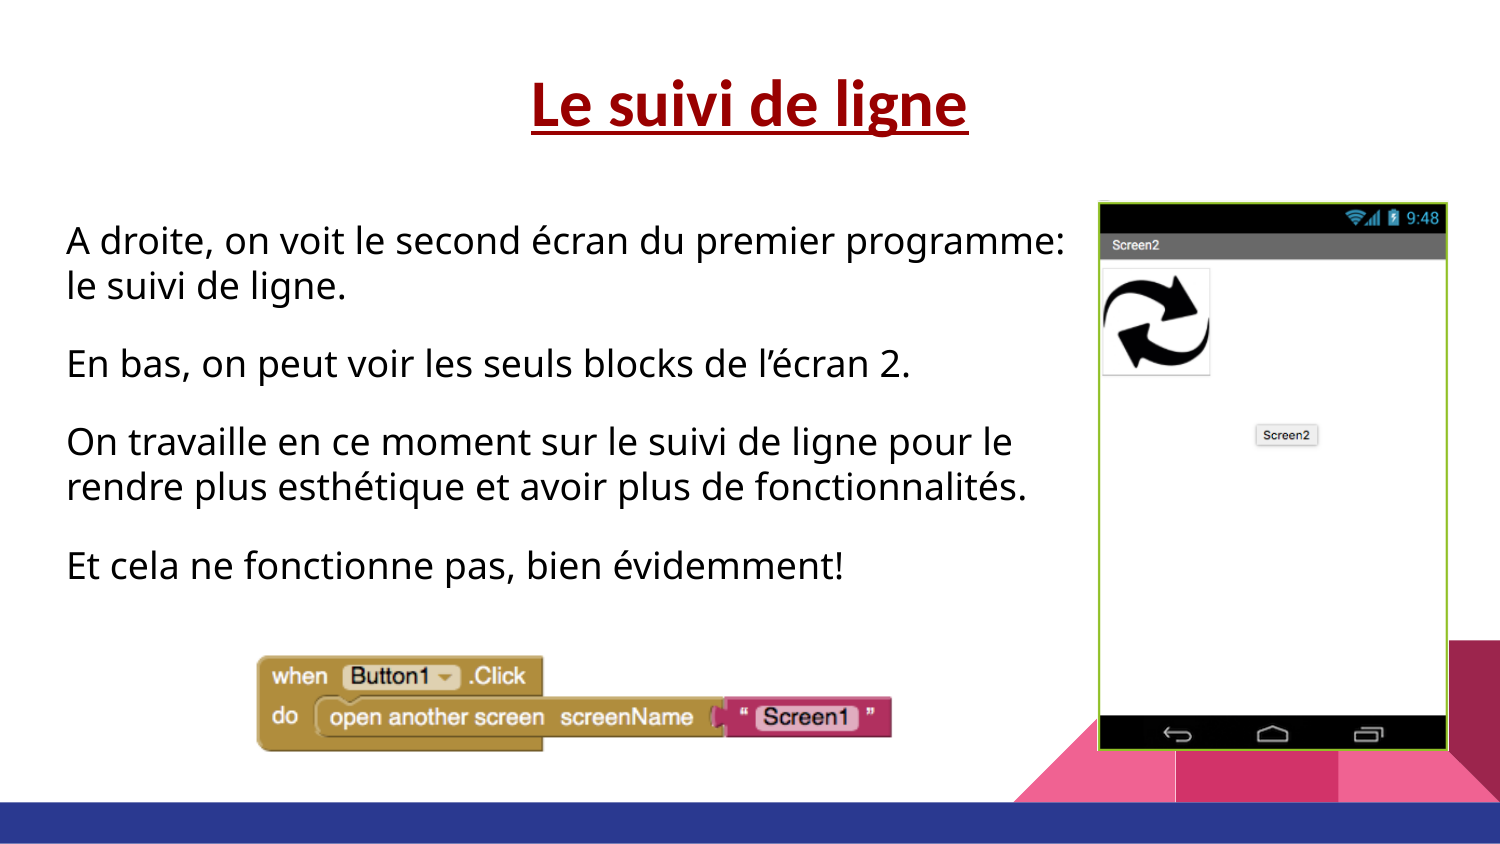

# Le suivi de ligne
A droite, on voit le second écran du premier programme: le suivi de ligne.
En bas, on peut voir les seuls blocks de l’écran 2.
On travaille en ce moment sur le suivi de ligne pour le rendre plus esthétique et avoir plus de fonctionnalités.
Et cela ne fonctionne pas, bien évidemment!